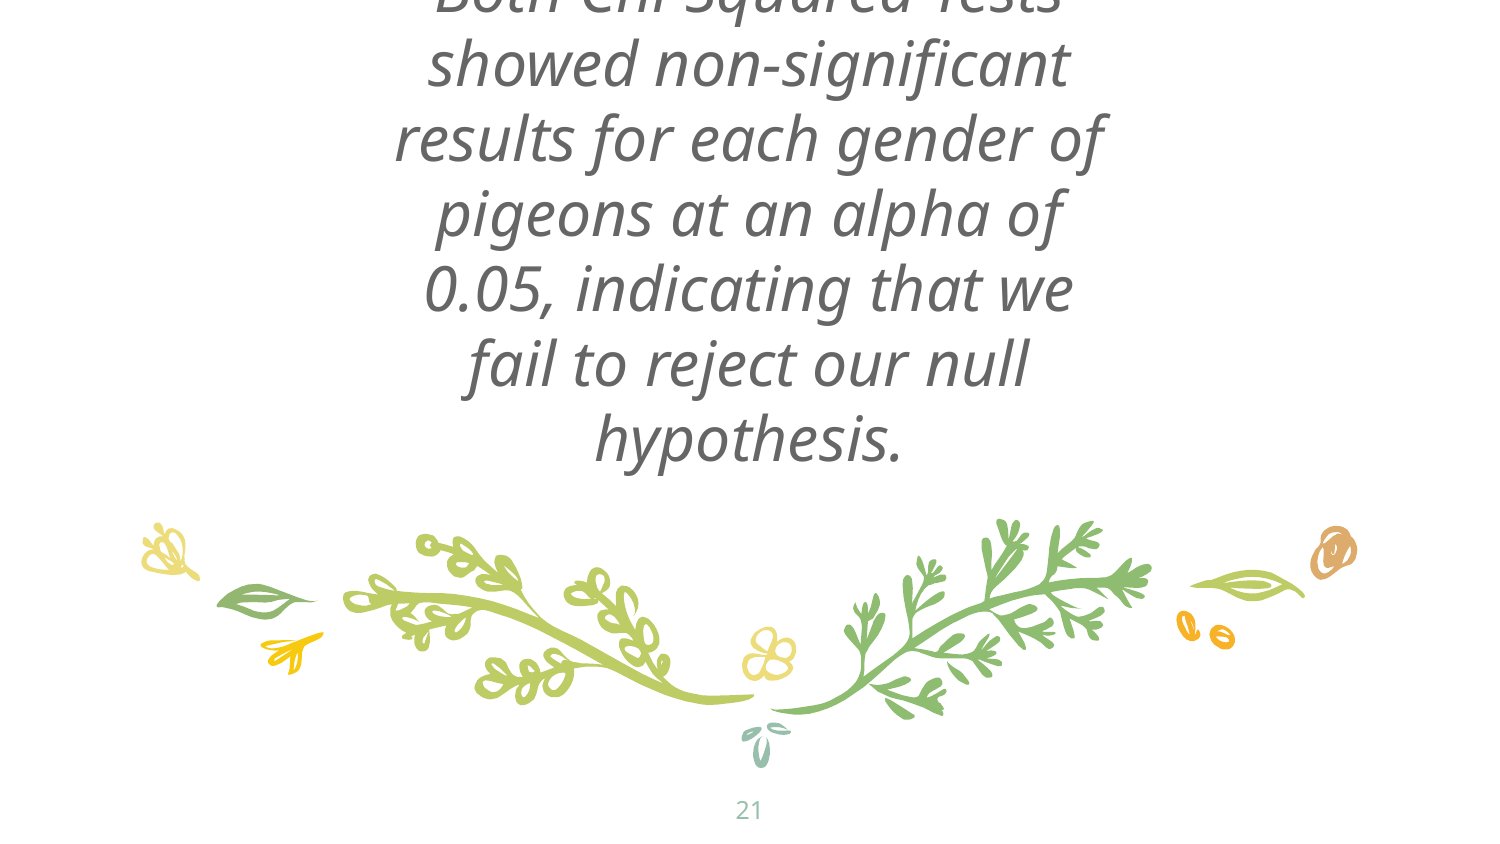

# Both Chi Squared Tests showed non-significant results for each gender of pigeons at an alpha of 0.05, indicating that we fail to reject our null hypothesis.